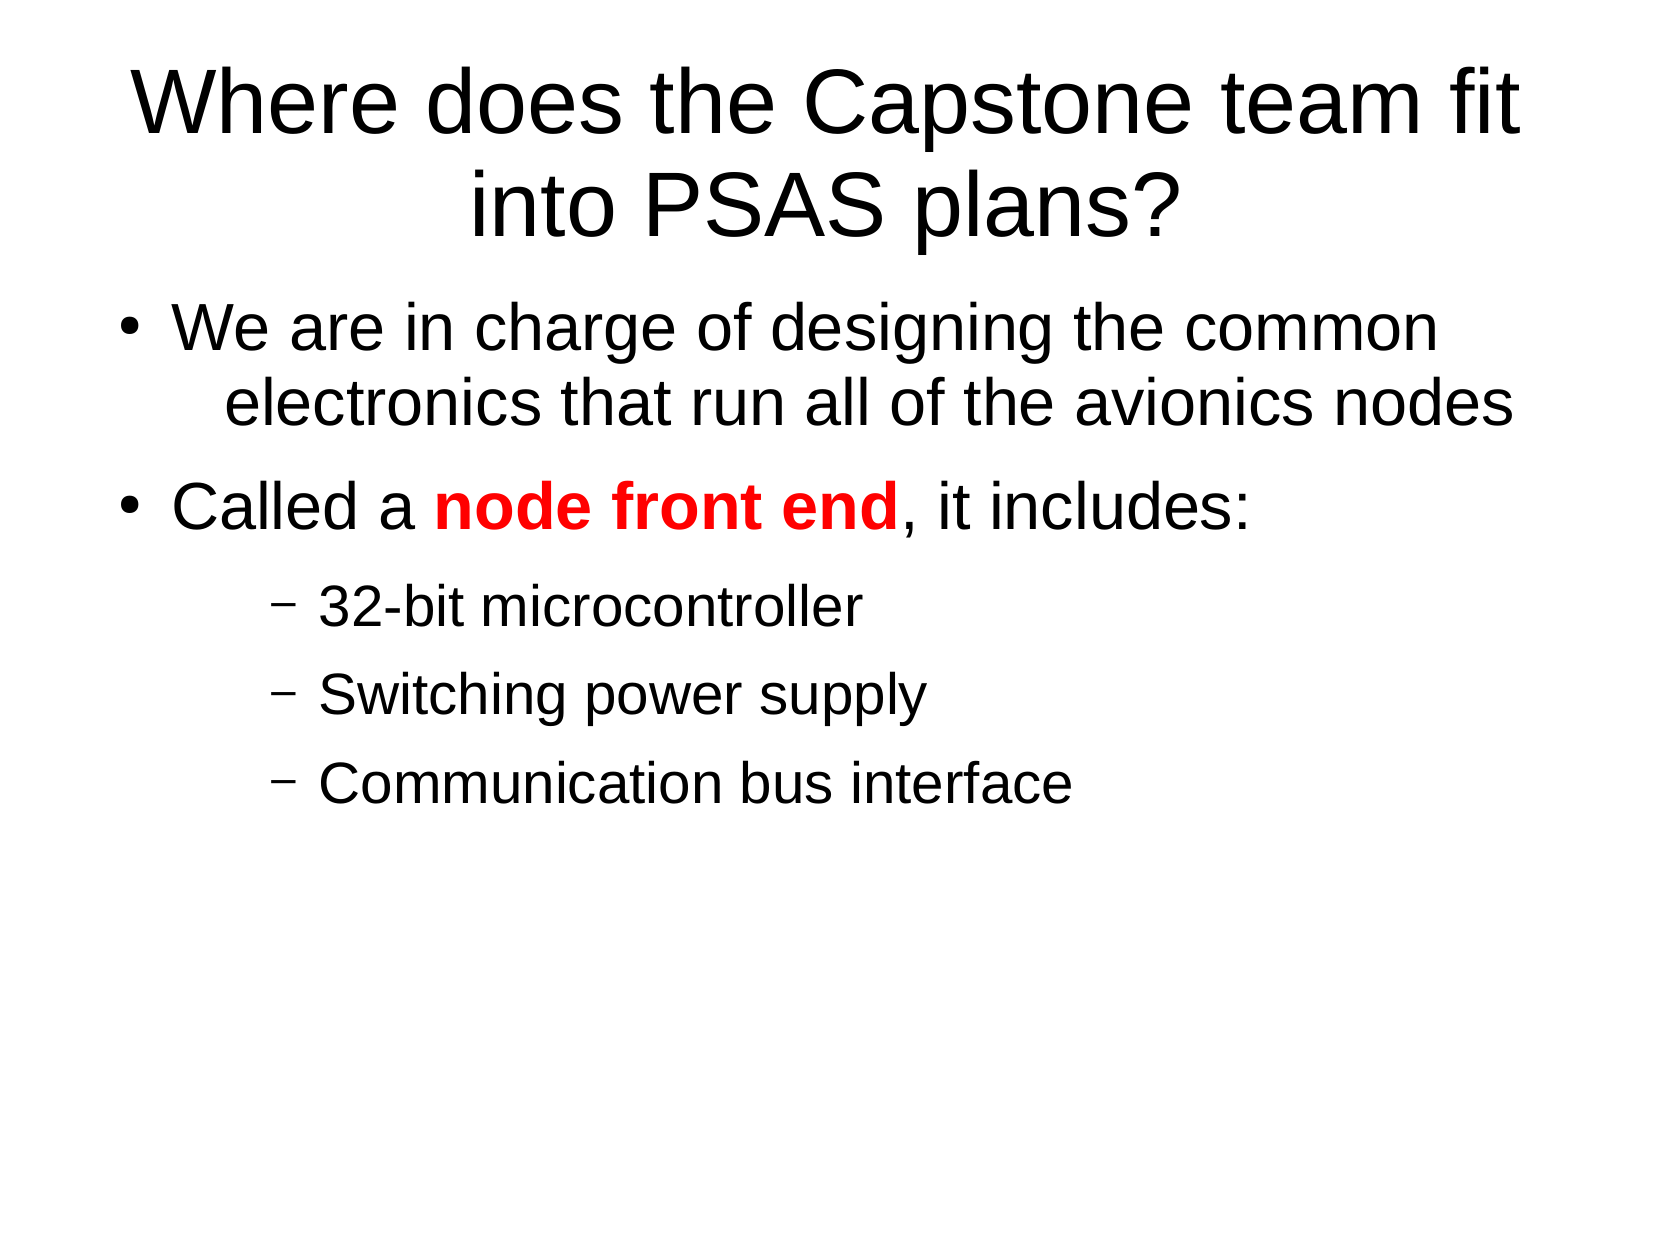

# Where does the Capstone team fit into PSAS plans?
We are in charge of designing the common electronics that run all of the avionics nodes
Called a node front end, it includes:
32-bit microcontroller
Switching power supply
Communication bus interface